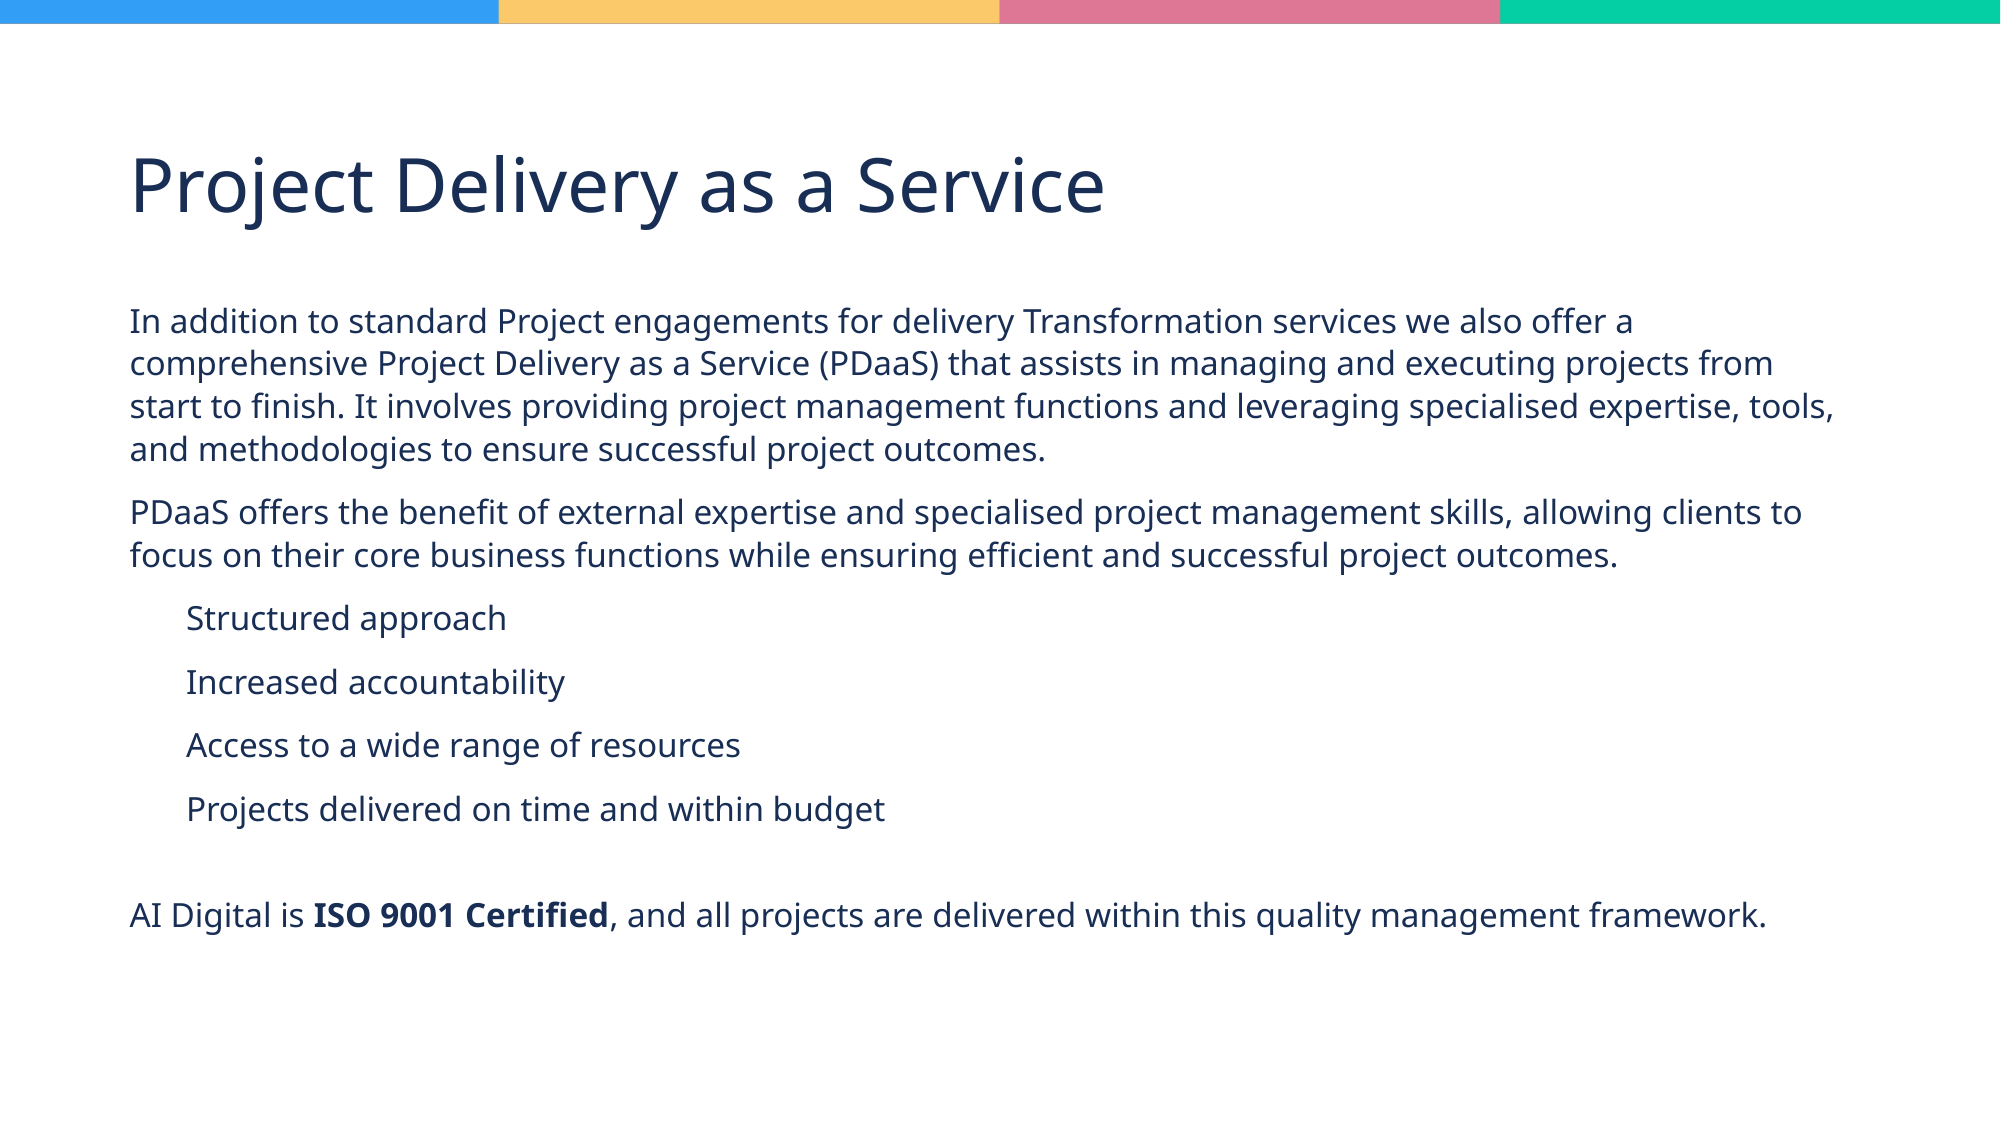

# Project Delivery as a Service
In addition to standard Project engagements for delivery Transformation services we also offer a comprehensive Project Delivery as a Service (PDaaS) that assists in managing and executing projects from start to finish. It involves providing project management functions and leveraging specialised expertise, tools, and methodologies to ensure successful project outcomes.
PDaaS offers the benefit of external expertise and specialised project management skills, allowing clients to focus on their core business functions while ensuring efficient and successful project outcomes.
Structured approach
Increased accountability
Access to a wide range of resources
Projects delivered on time and within budget
AI Digital is ISO 9001 Certified, and all projects are delivered within this quality management framework.